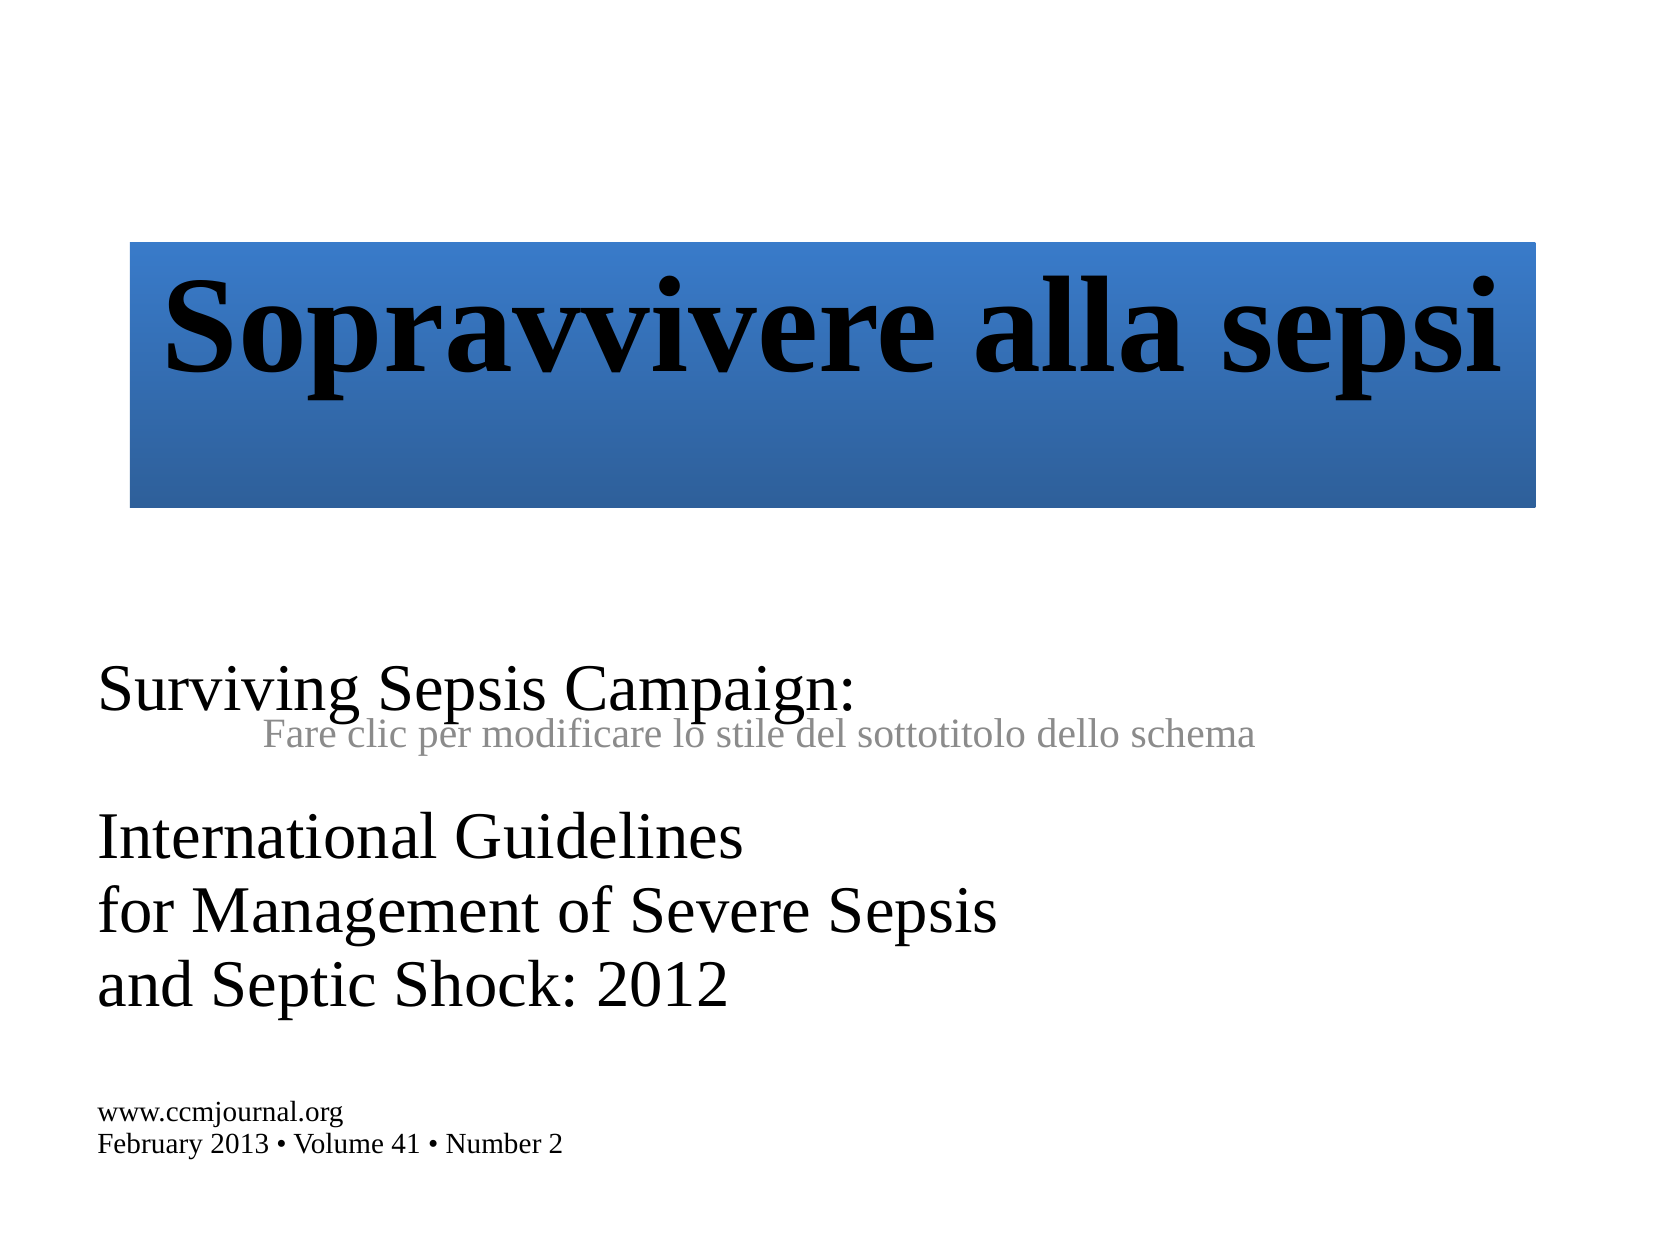

Sopravvivere alla sepsi
Surviving Sepsis Campaign:
International Guidelines
for Management of Severe Sepsis
and Septic Shock: 2012
www.ccmjournal.org
February 2013 • Volume 41 • Number 2